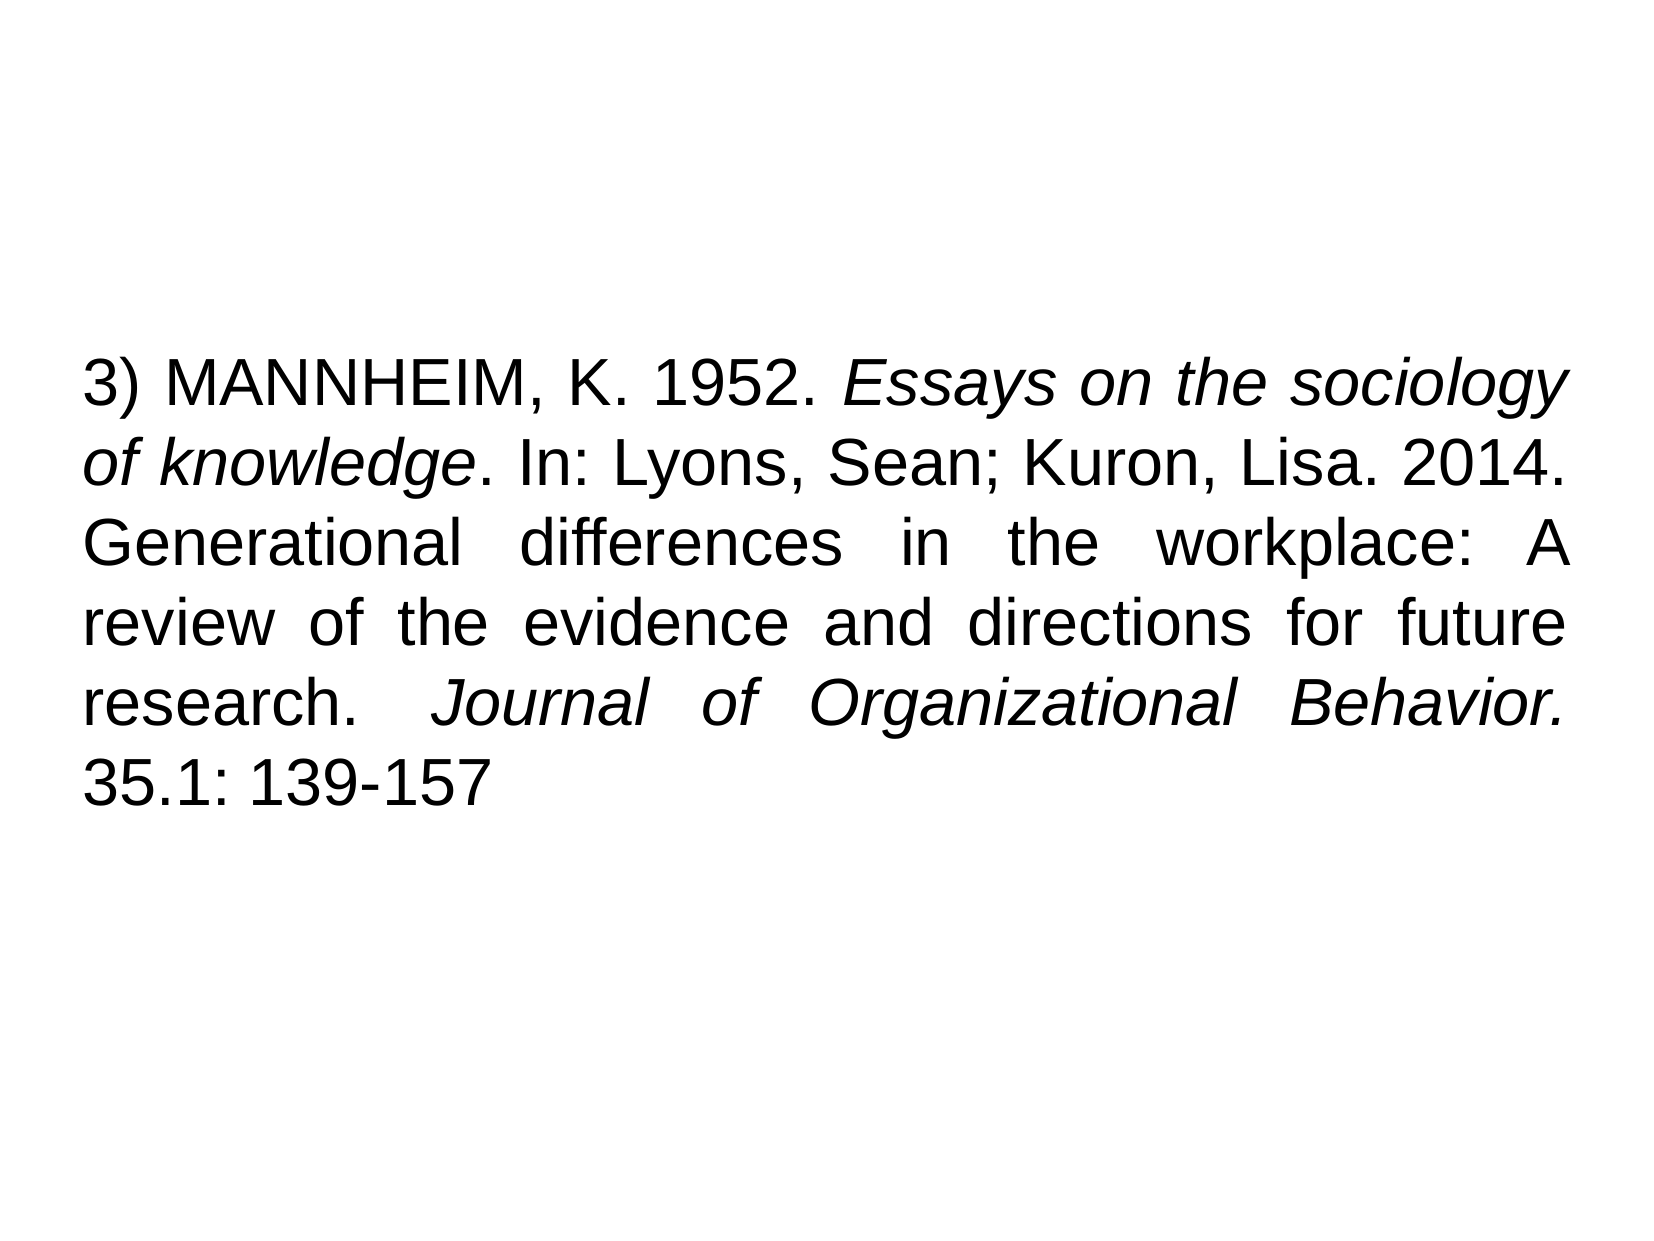

# 3) MANNHEIM, K. 1952. Essays on the sociology of knowledge. In: Lyons, Sean; Kuron, Lisa. 2014. Generational differences in the workplace: A review of the evidence and directions for future research.  Journal of Organizational Behavior. 35.1: 139-157